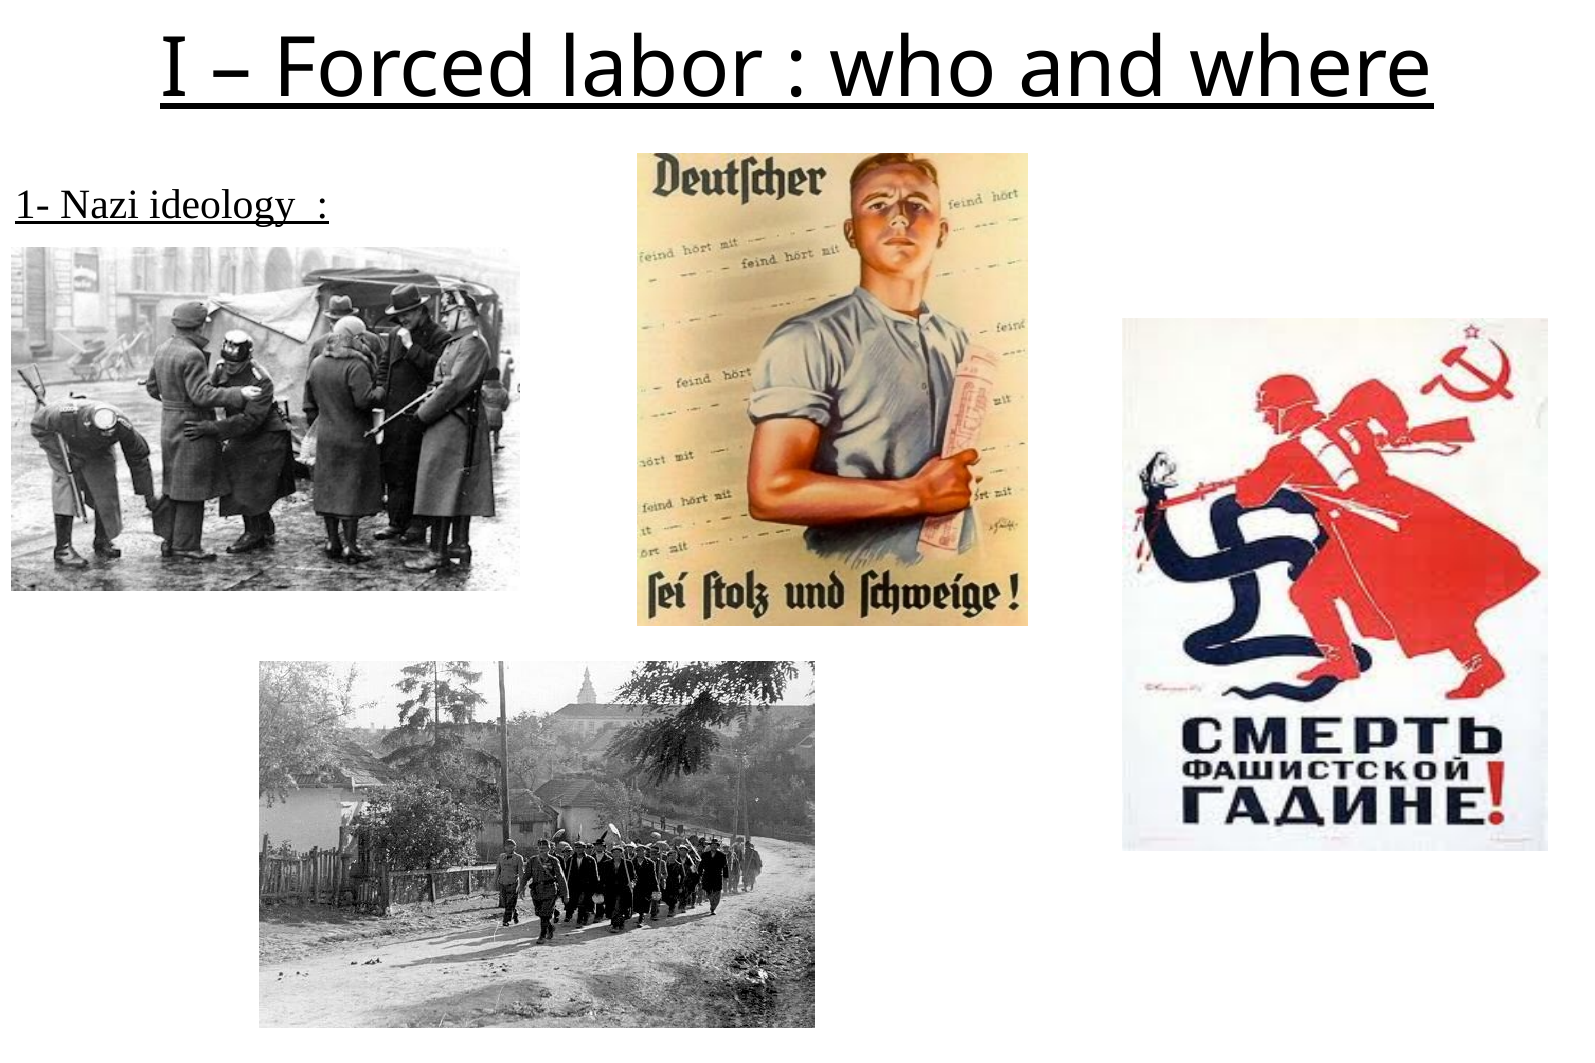

I – Forced labor : who and where
1- Nazi ideology  :